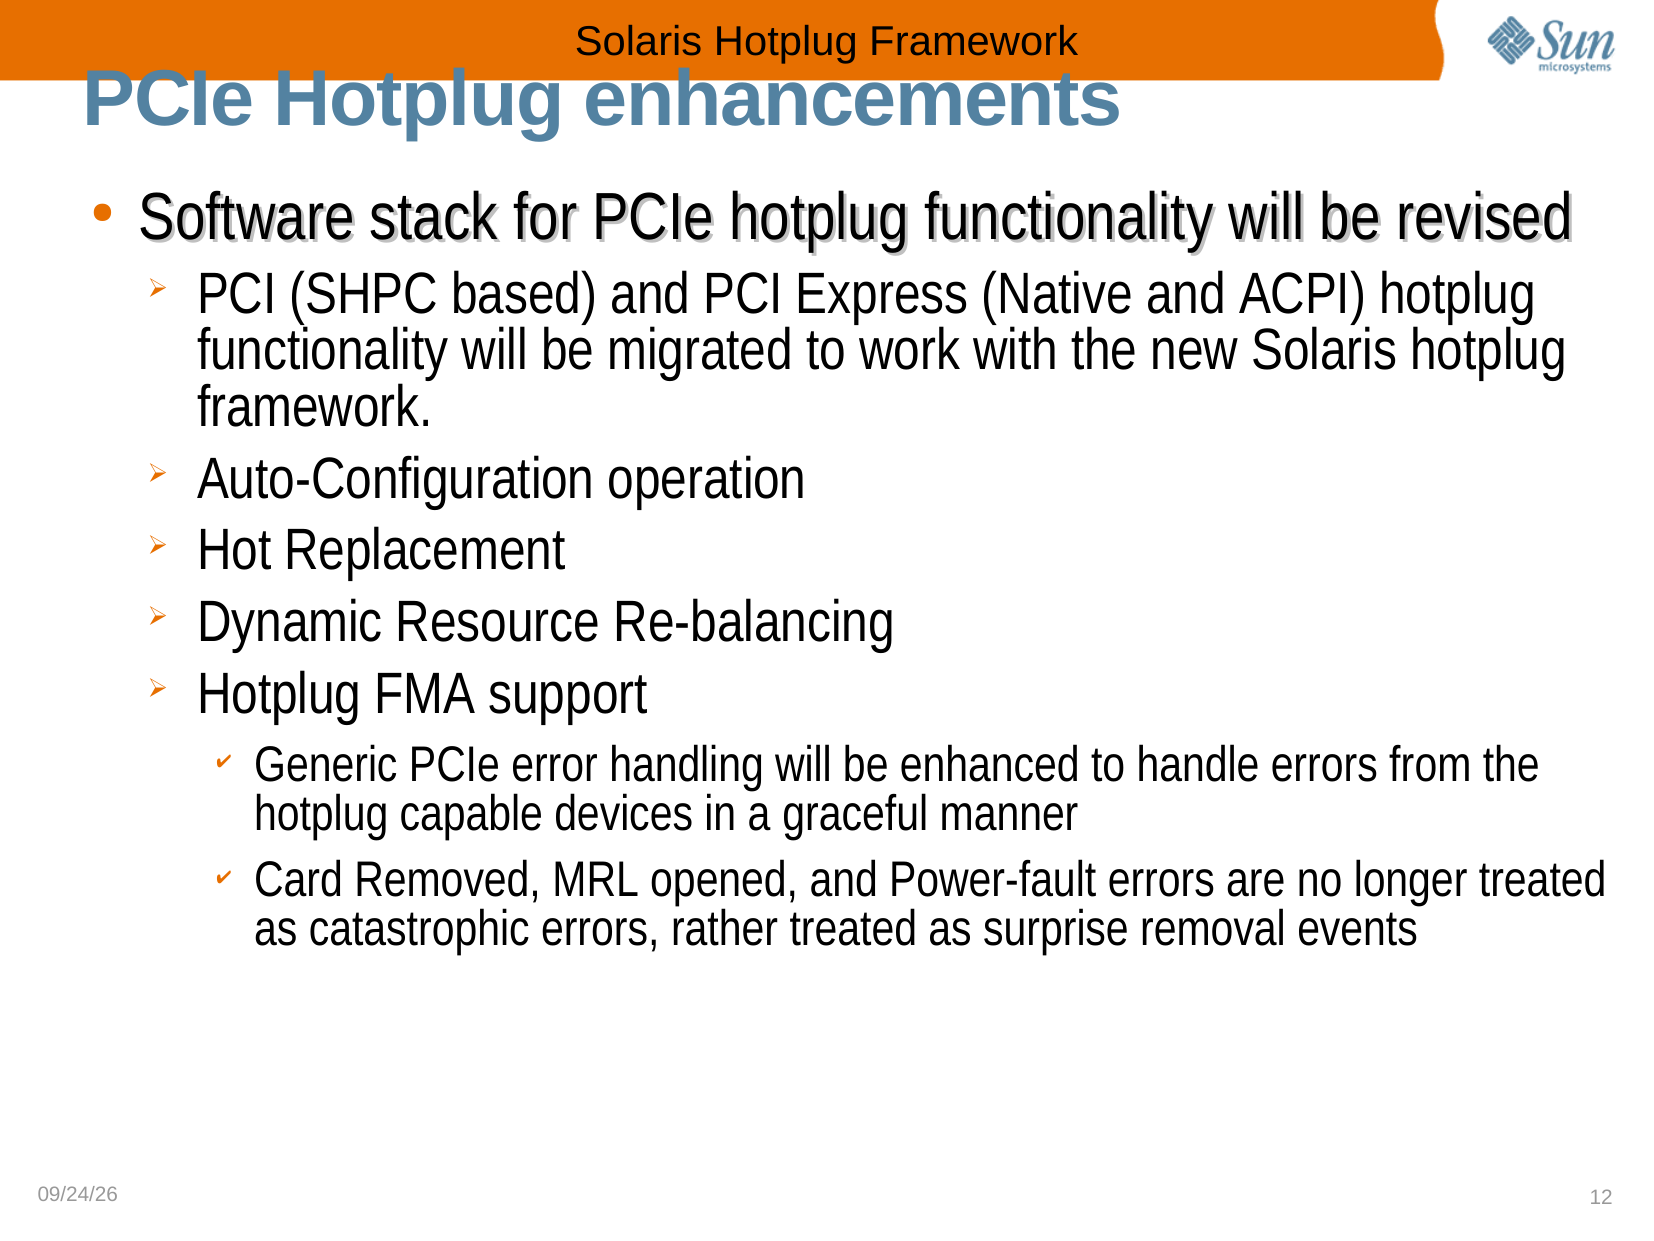

# PCIe Hotplug enhancements
Software stack for PCIe hotplug functionality will be revised
PCI (SHPC based) and PCI Express (Native and ACPI) hotplug functionality will be migrated to work with the new Solaris hotplug framework.
Auto-Configuration operation
Hot Replacement
Dynamic Resource Re-balancing
Hotplug FMA support
Generic PCIe error handling will be enhanced to handle errors from the hotplug capable devices in a graceful manner
Card Removed, MRL opened, and Power-fault errors are no longer treated as catastrophic errors, rather treated as surprise removal events
12